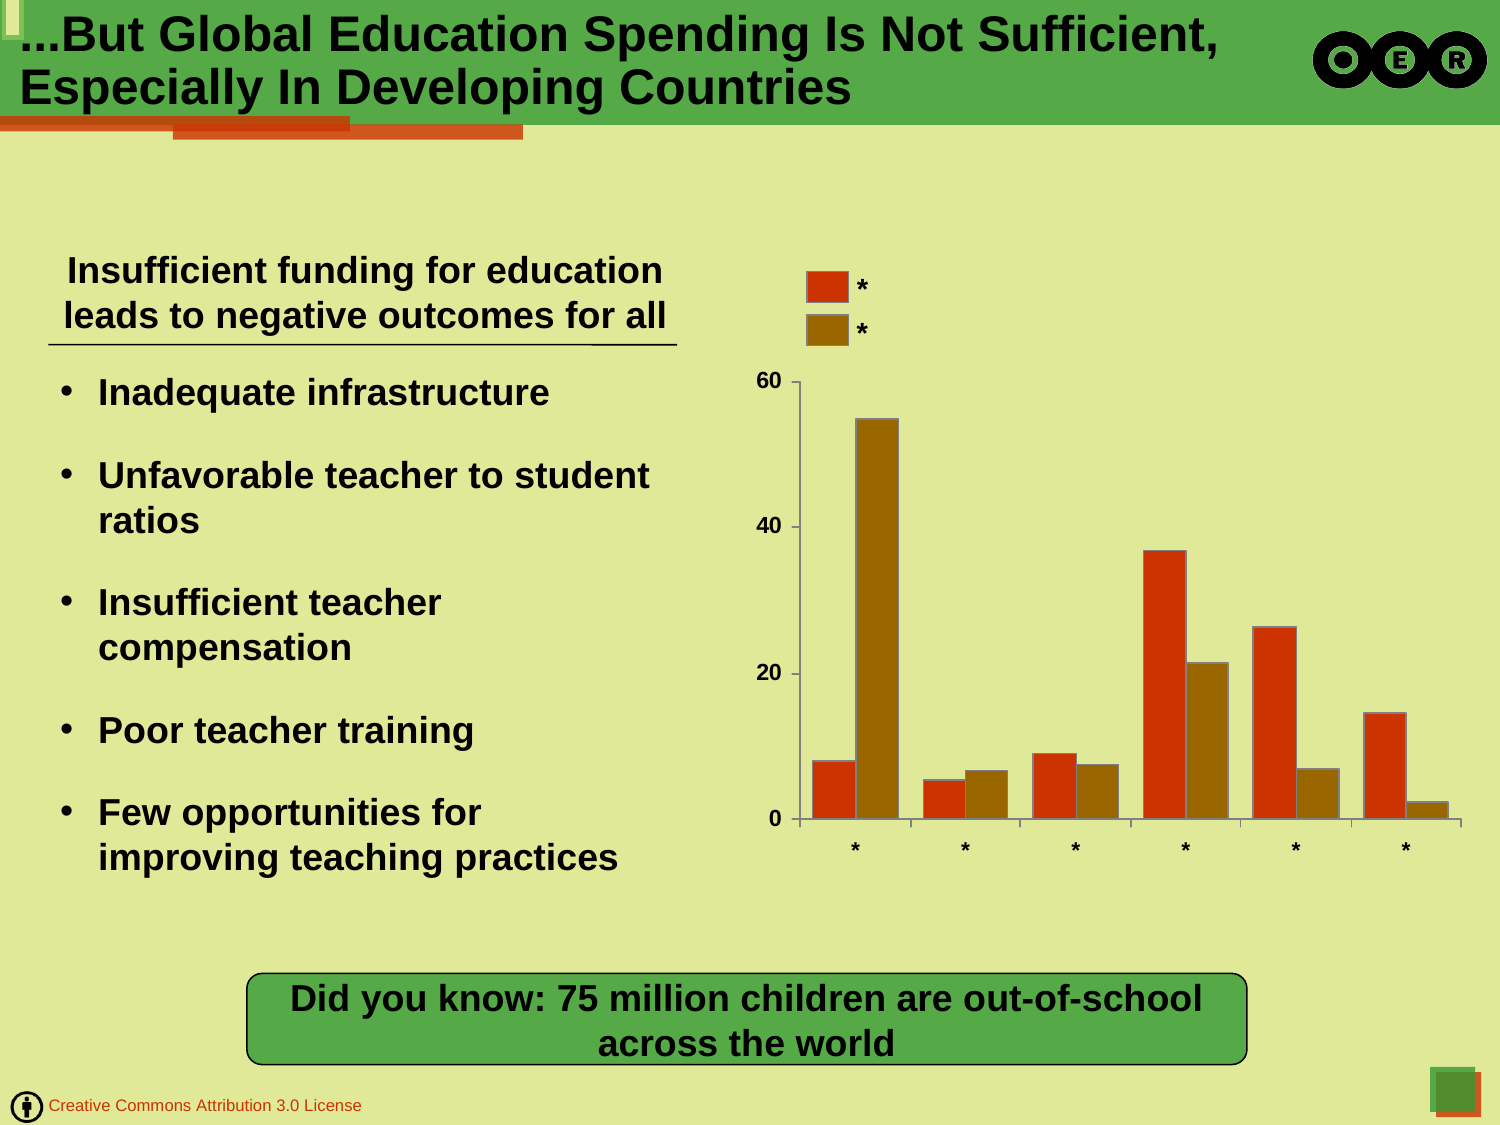

...But Global Education Spending Is Not Sufficient, Especially In Developing Countries
Insufficient funding for education leads to negative outcomes for all
*
*
Inadequate infrastructure
Unfavorable teacher to student ratios
Insufficient teacher compensation
Poor teacher training
Few opportunities for improving teaching practices
*
*
*
*
*
*
Did you know: 75 million children are out-of-school across the world